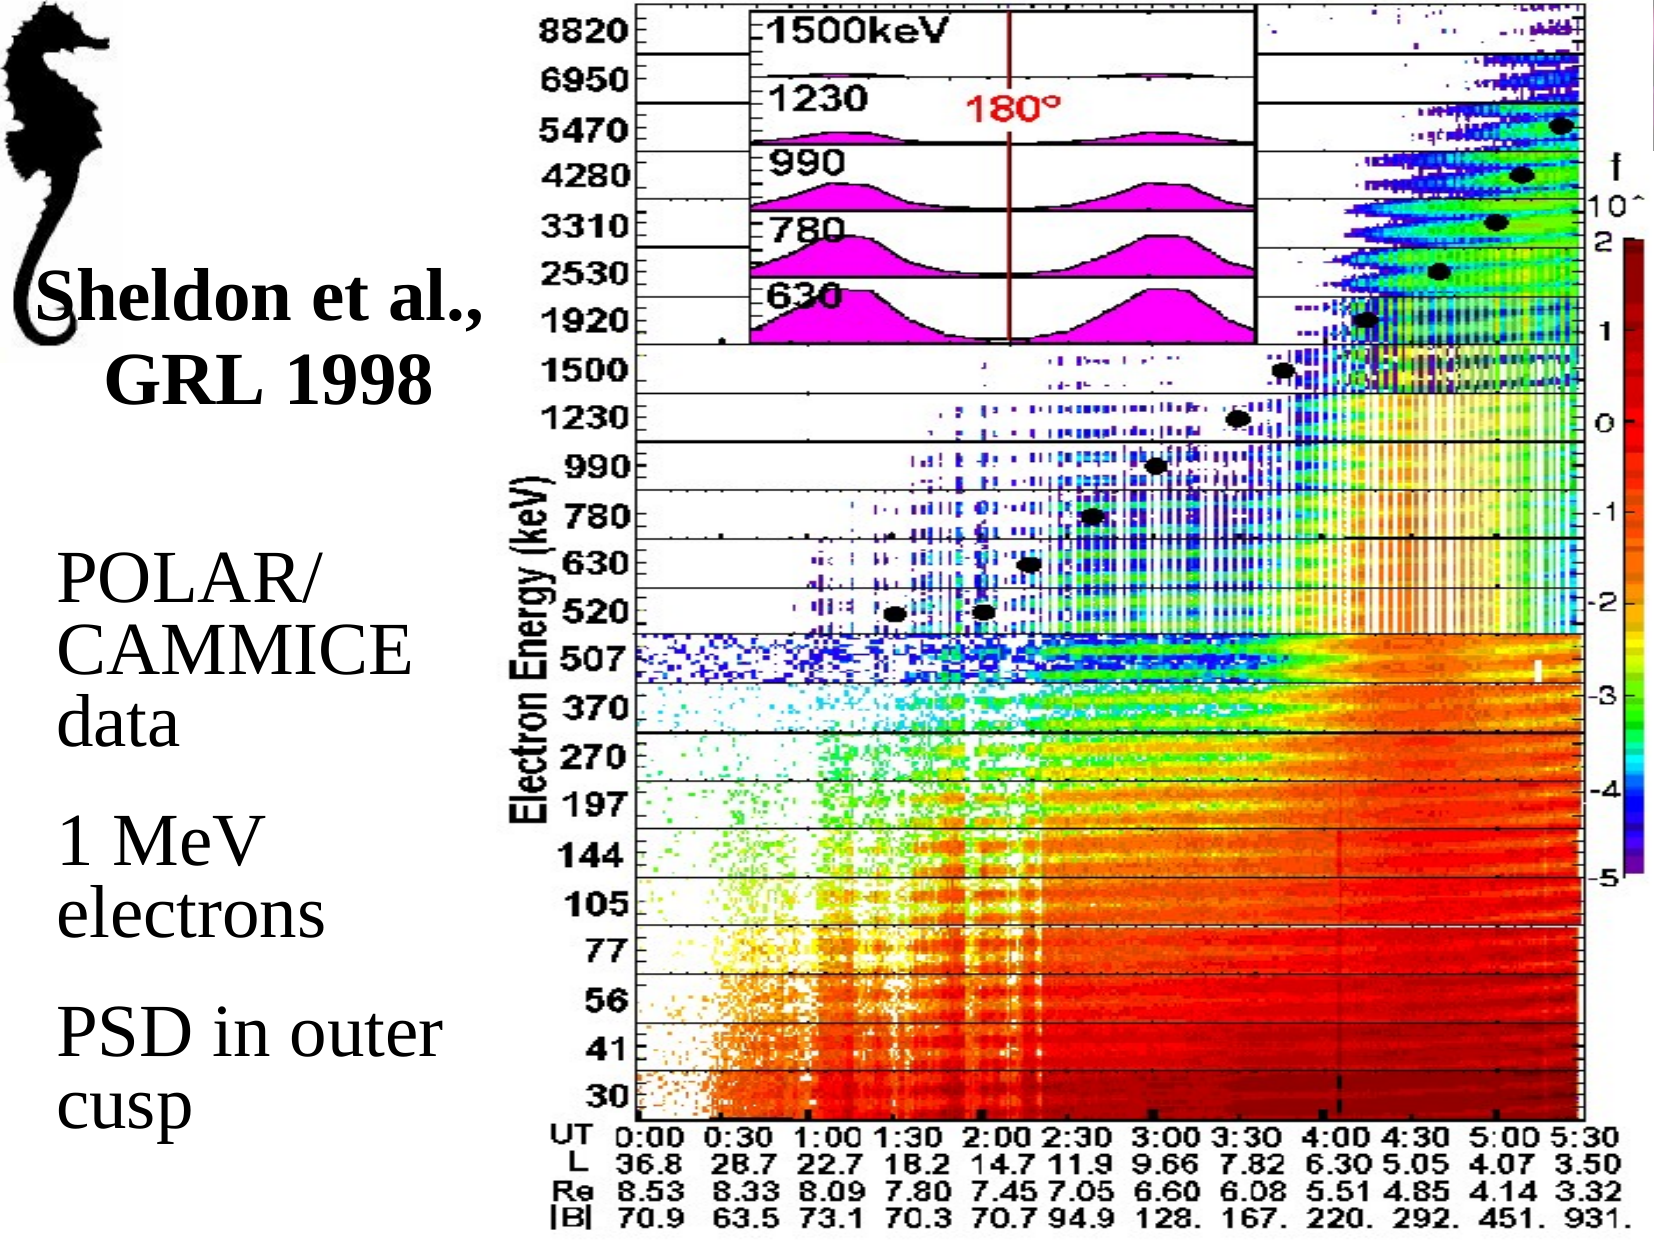

# Sheldon et al., GRL 1998
POLAR/ CAMMICE data
1 MeV electrons
PSD in outer cusp